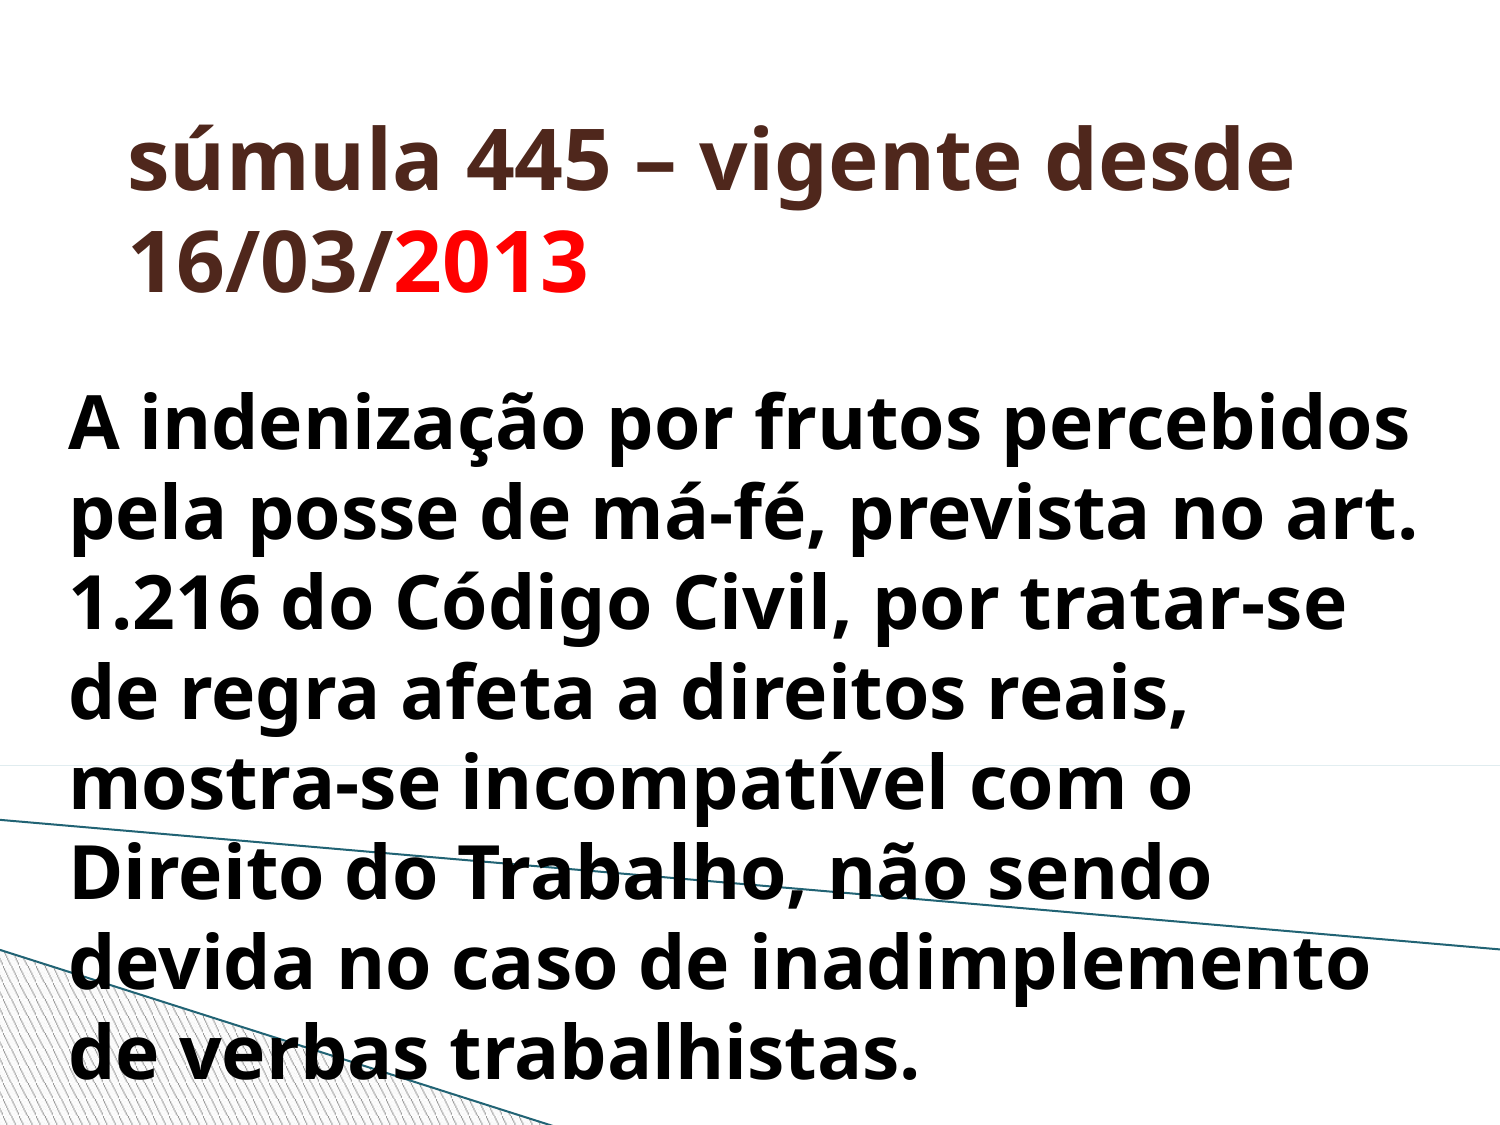

# súmula 445 – vigente desde 16/03/2013
A indenização por frutos percebidos pela posse de má-fé, prevista no art. 1.216 do Código Civil, por tratar-se de regra afeta a direitos reais, mostra-se incompatível com o Direito do Trabalho, não sendo devida no caso de inadimplemento de verbas trabalhistas.